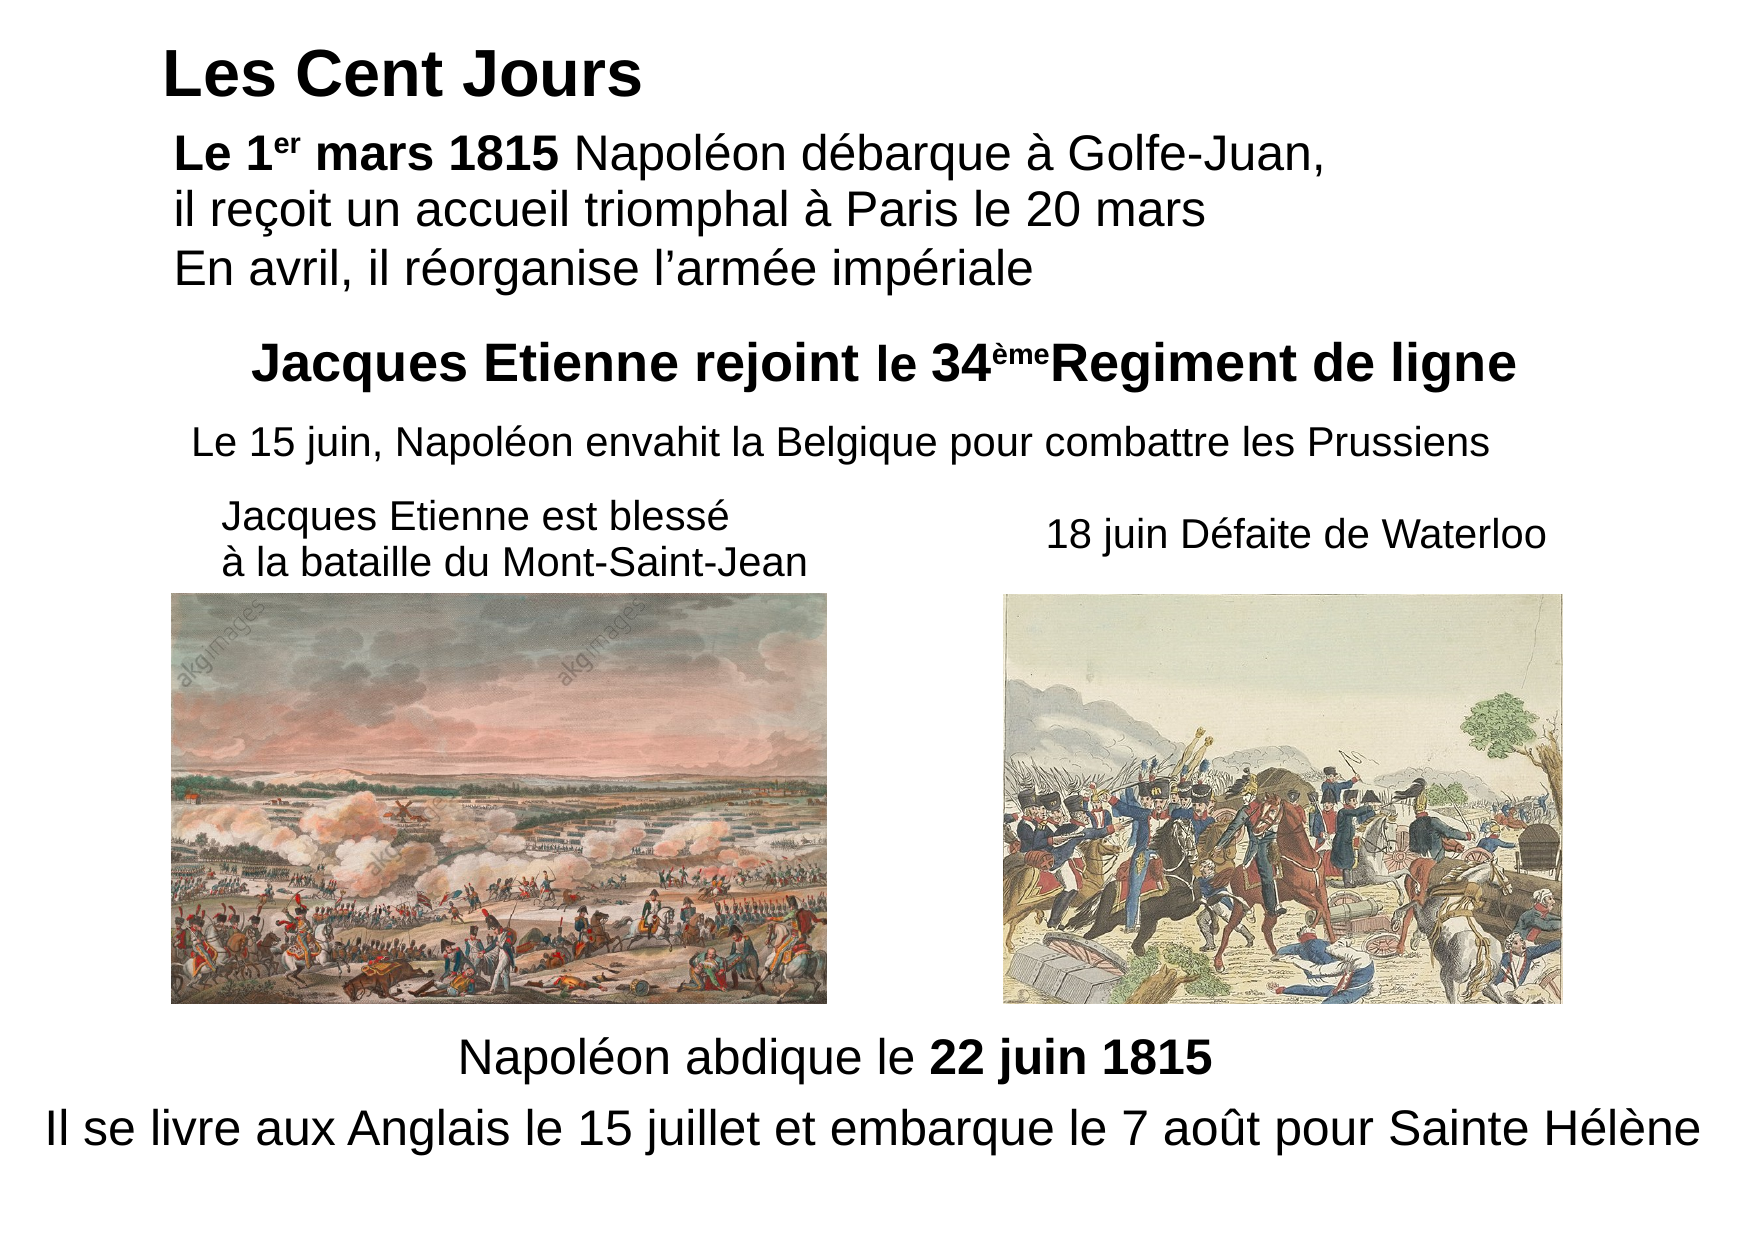

Les Cent Jours
Le 1er mars 1815 Napoléon débarque à Golfe-Juan,
il reçoit un accueil triomphal à Paris le 20 mars
En avril, il réorganise l’armée impériale
Jacques Etienne rejoint le 34èmeRegiment de ligne
Le 15 juin, Napoléon envahit la Belgique pour combattre les Prussiens
Jacques Etienne est blessé
à la bataille du Mont-Saint-Jean
18 juin Défaite de Waterloo
Napoléon abdique le 22 juin 1815
Il se livre aux Anglais le 15 juillet et embarque le 7 août pour Sainte Hélène